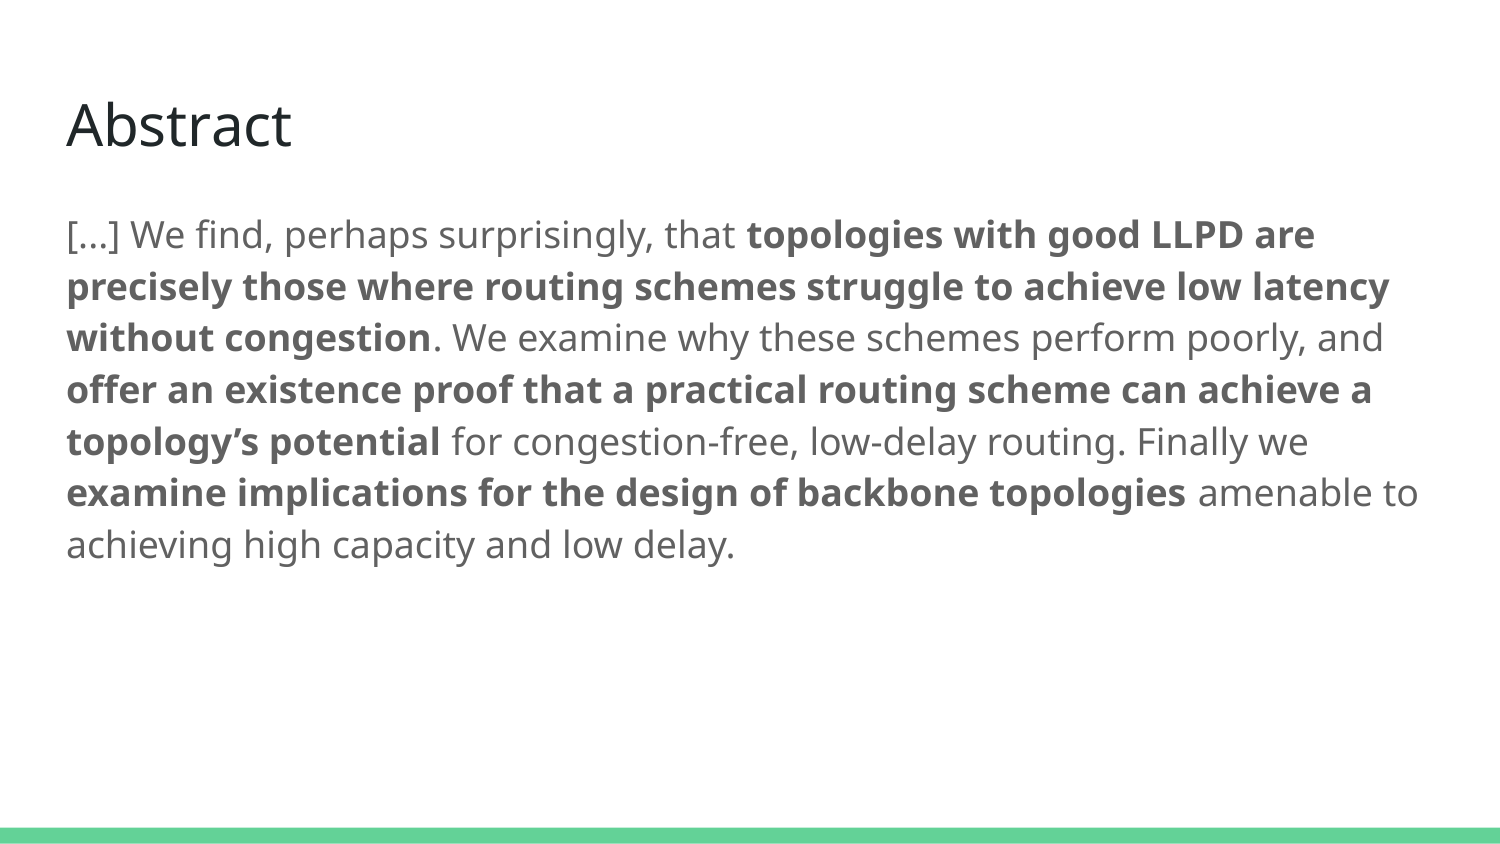

# Abstract
[...] We find, perhaps surprisingly, that topologies with good LLPD are precisely those where routing schemes struggle to achieve low latency without congestion. We examine why these schemes perform poorly, and offer an existence proof that a practical routing scheme can achieve a topology’s potential for congestion-free, low-delay routing. Finally we examine implications for the design of backbone topologies amenable to achieving high capacity and low delay.